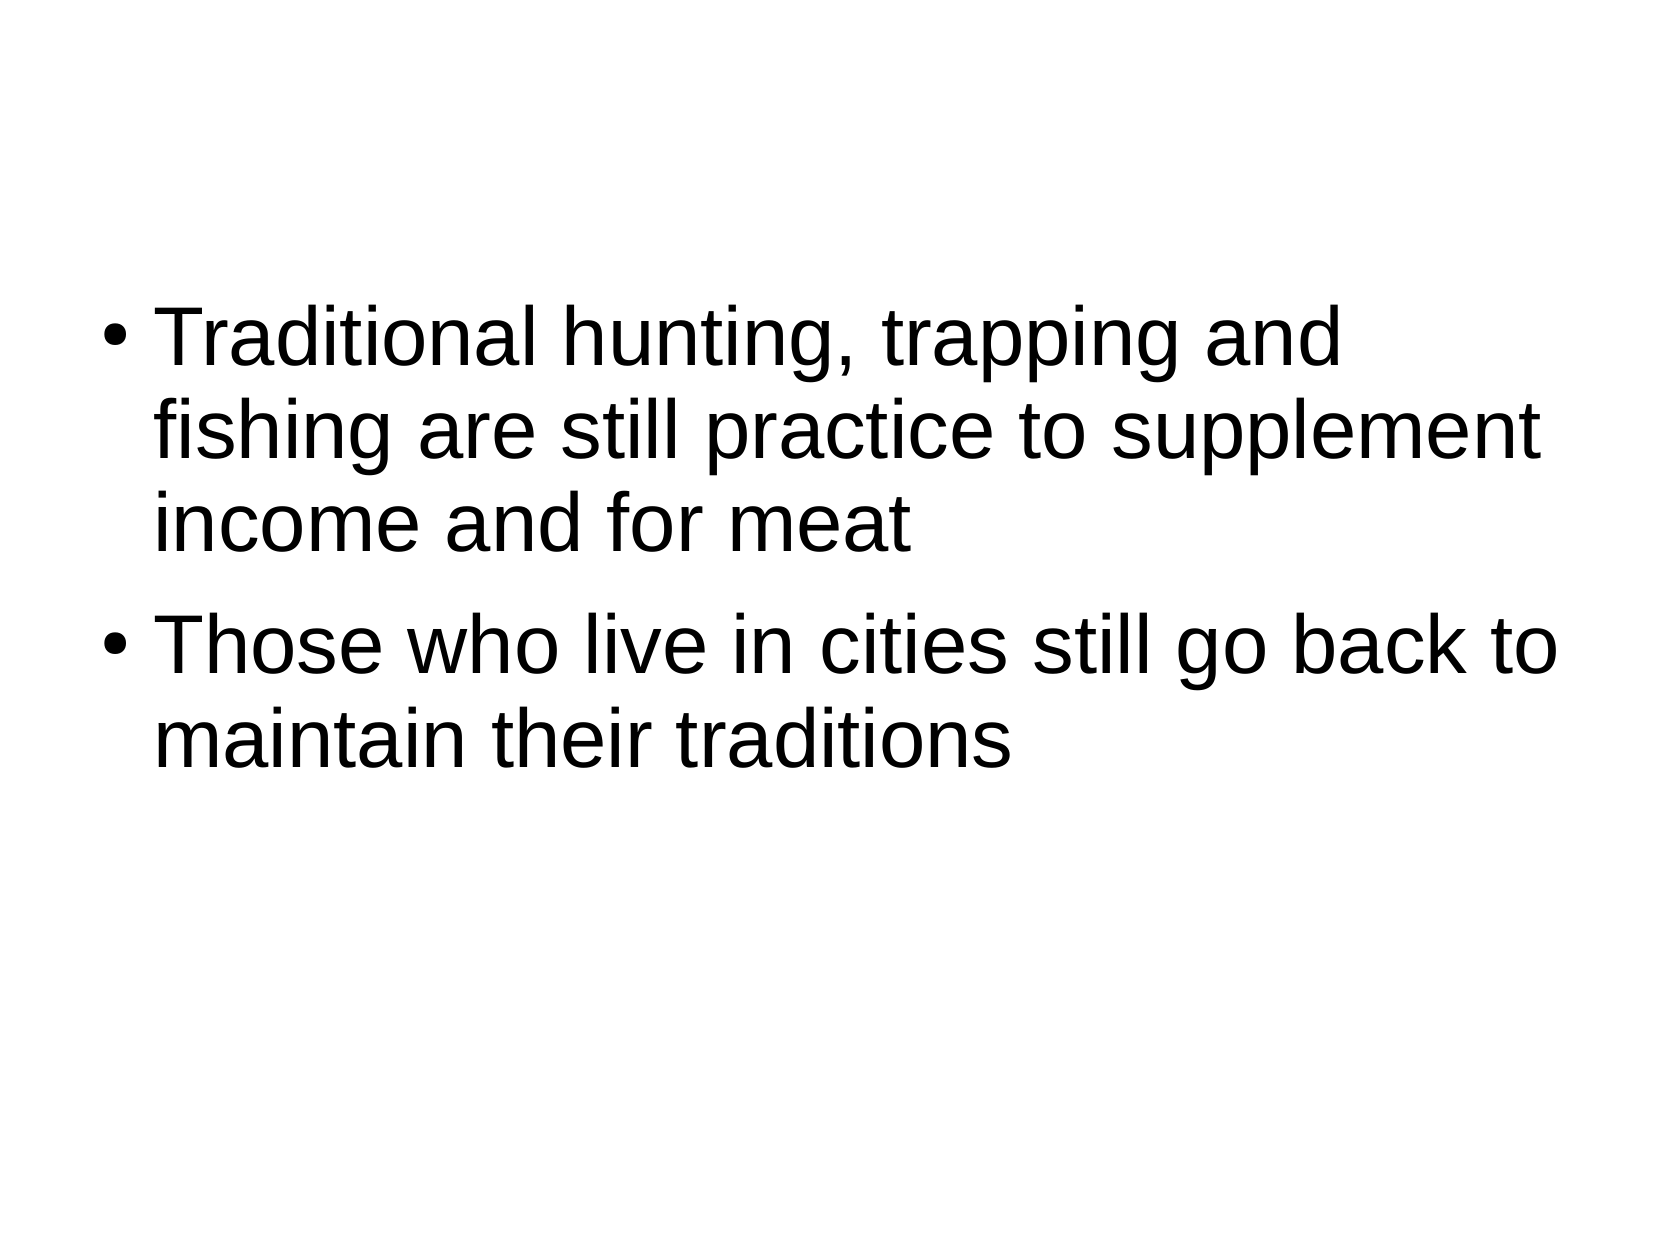

#
Traditional hunting, trapping and fishing are still practice to supplement income and for meat
Those who live in cities still go back to maintain their traditions